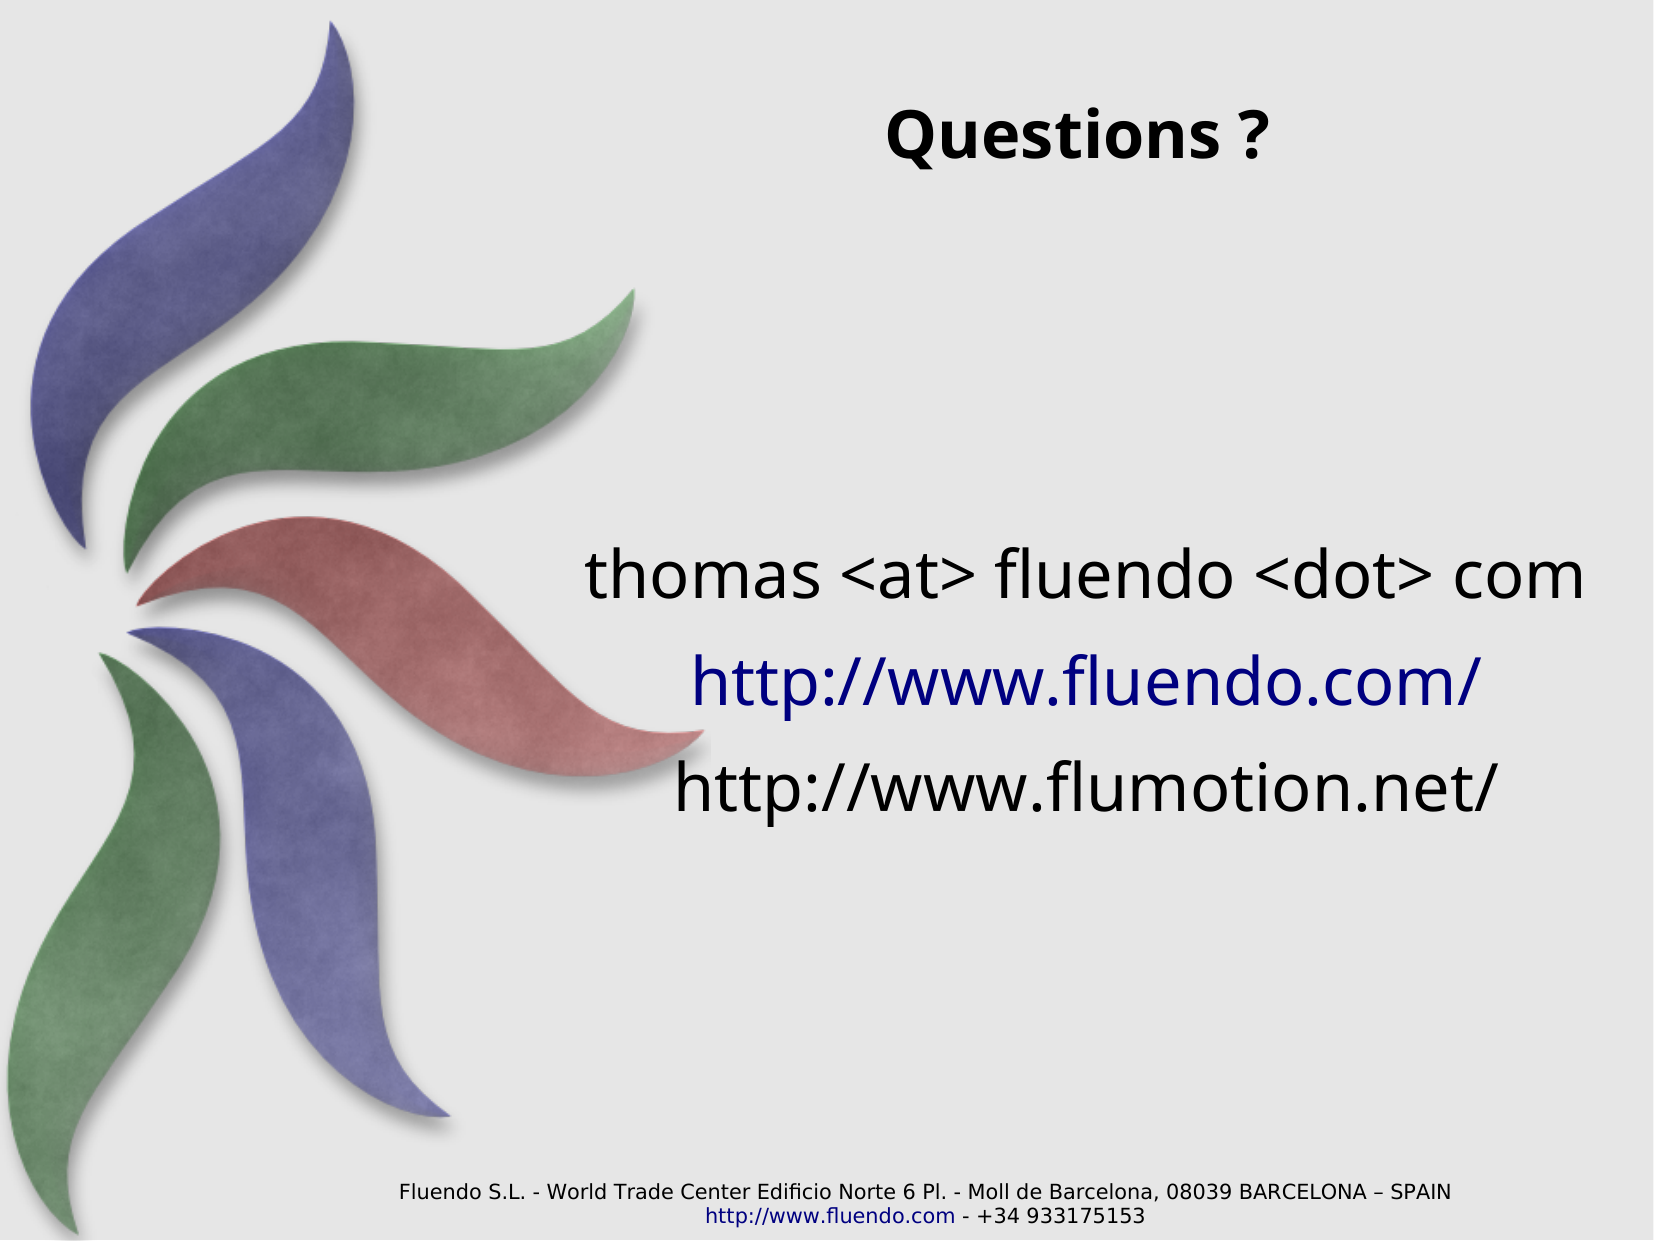

# Questions ?
thomas <at> fluendo <dot> com
http://www.fluendo.com/
http://www.flumotion.net/